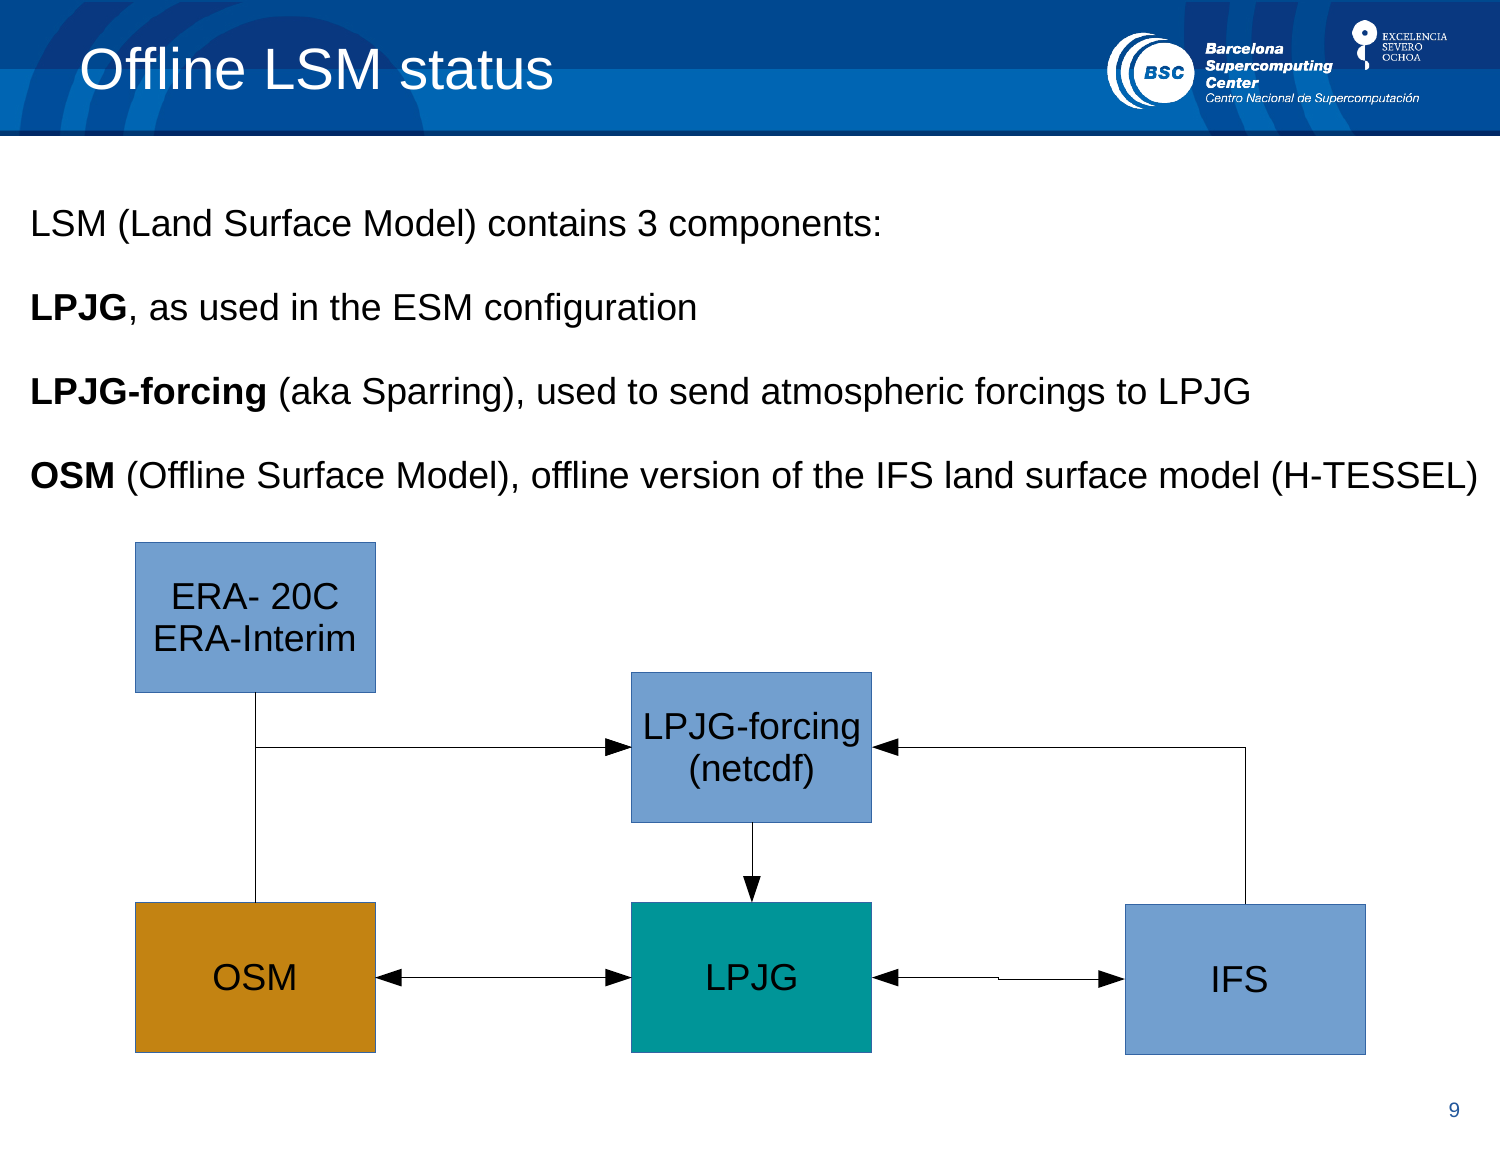

# Offline LSM status
LSM (Land Surface Model) contains 3 components:
LPJG, as used in the ESM configuration
LPJG-forcing (aka Sparring), used to send atmospheric forcings to LPJG
OSM (Offline Surface Model), offline version of the IFS land surface model (H-TESSEL)
ERA- 20C
ERA-Interim
LPJG-forcing
(netcdf)
OSM
LPJG
IFS